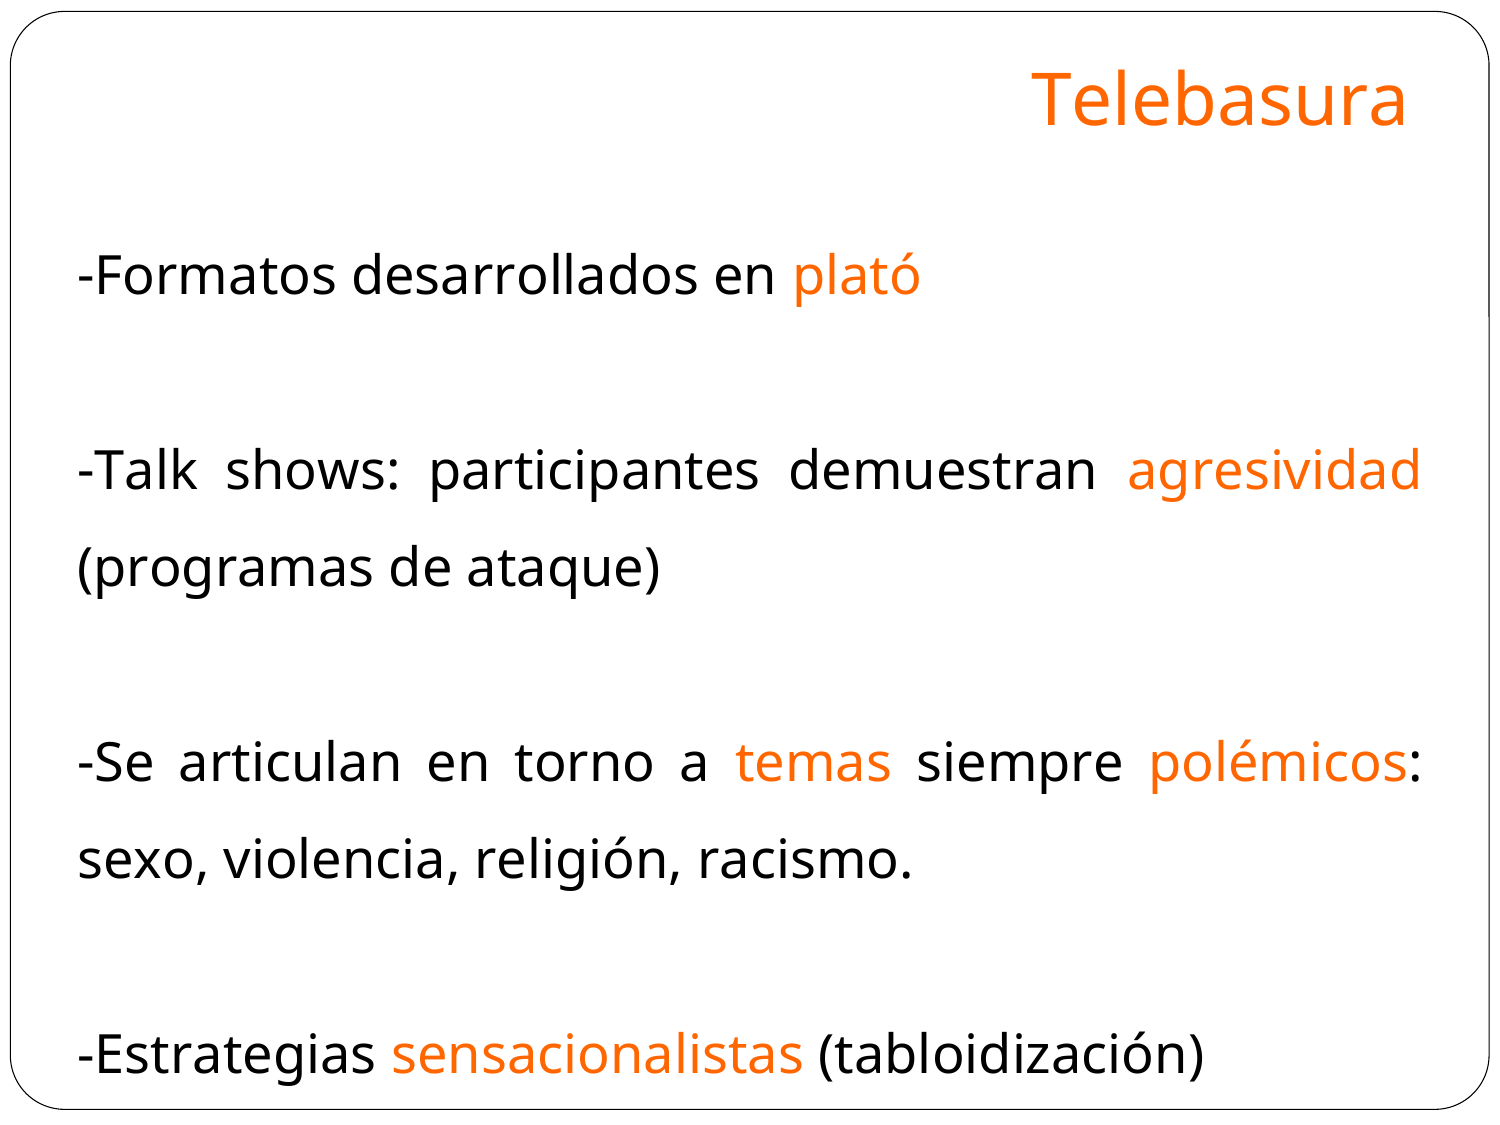

#
Telebasura
Formatos desarrollados en plató
Talk shows: participantes demuestran agresividad (programas de ataque)
Se articulan en torno a temas siempre polémicos: sexo, violencia, religión, racismo.
Estrategias sensacionalistas (tabloidización)